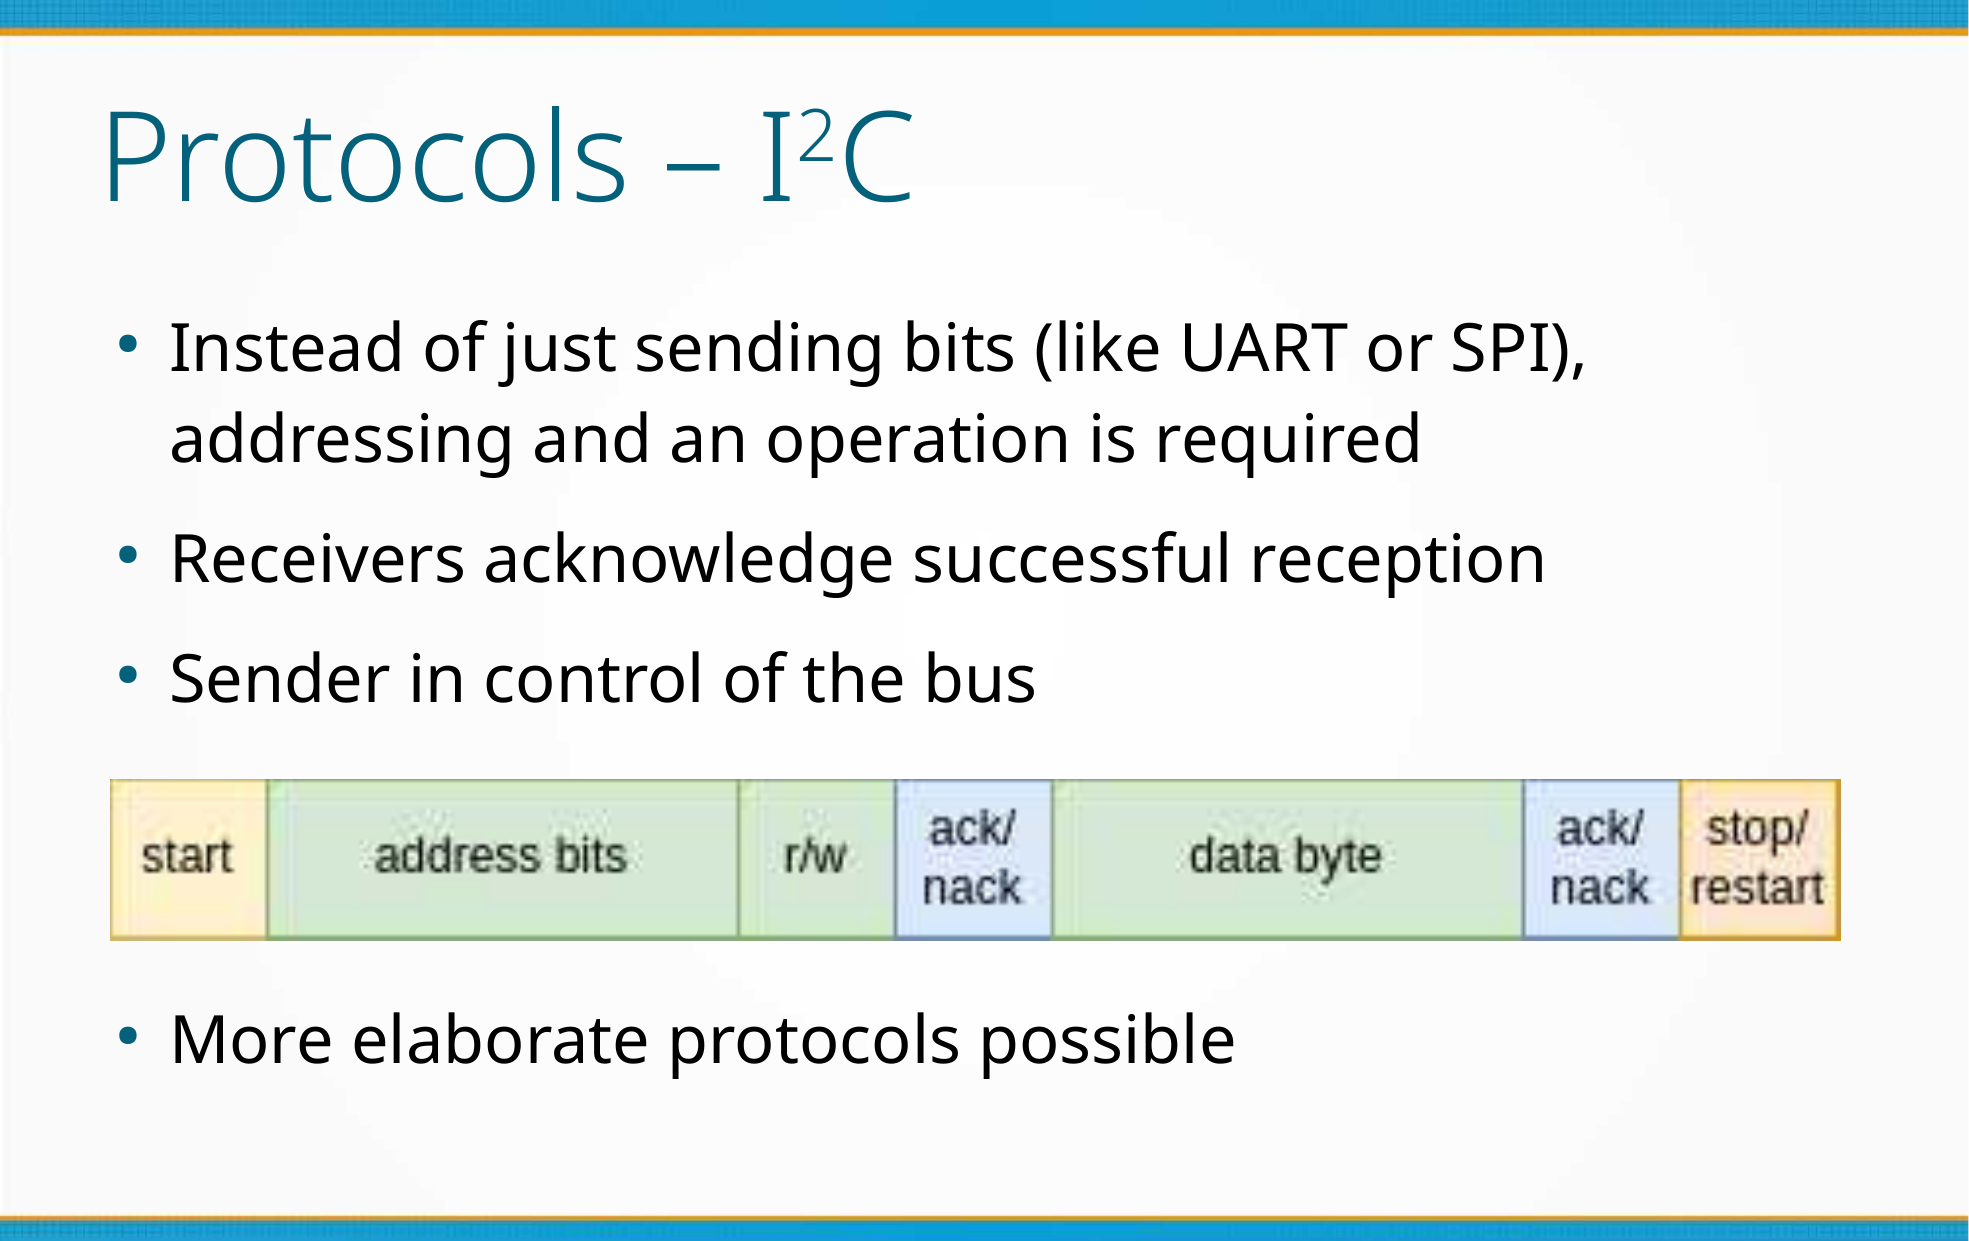

# Protocols – I2C
Instead of just sending bits (like UART or SPI), addressing and an operation is required
Receivers acknowledge successful reception
Sender in control of the bus
More elaborate protocols possible